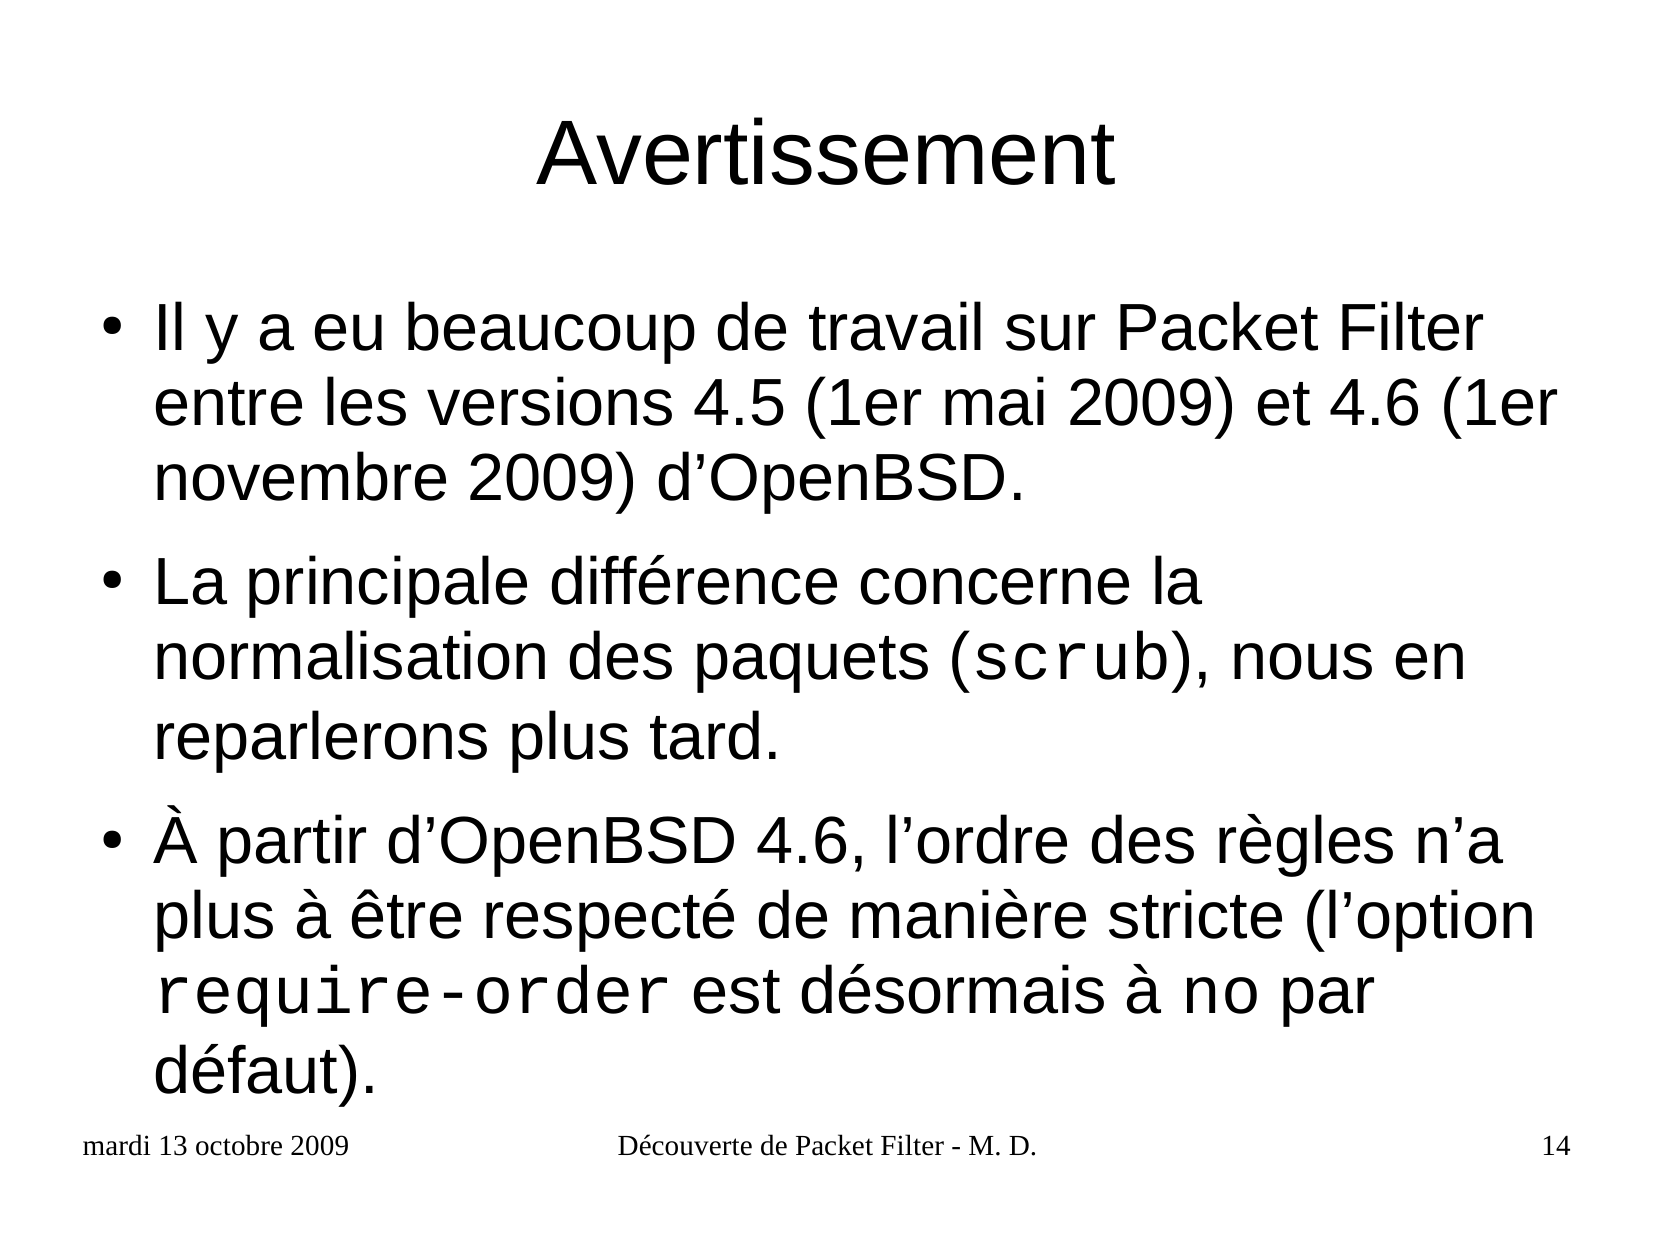

# Avertissement
Il y a eu beaucoup de travail sur Packet Filter entre les versions 4.5 (1er mai 2009) et 4.6 (1er novembre 2009) d’OpenBSD.
La principale différence concerne la normalisation des paquets (scrub), nous en reparlerons plus tard.
À partir d’OpenBSD 4.6, l’ordre des règles n’a plus à être respecté de manière stricte (l’option require-order est désormais à no par défaut).
mardi 13 octobre 2009
Découverte de Packet Filter - M. D.
14